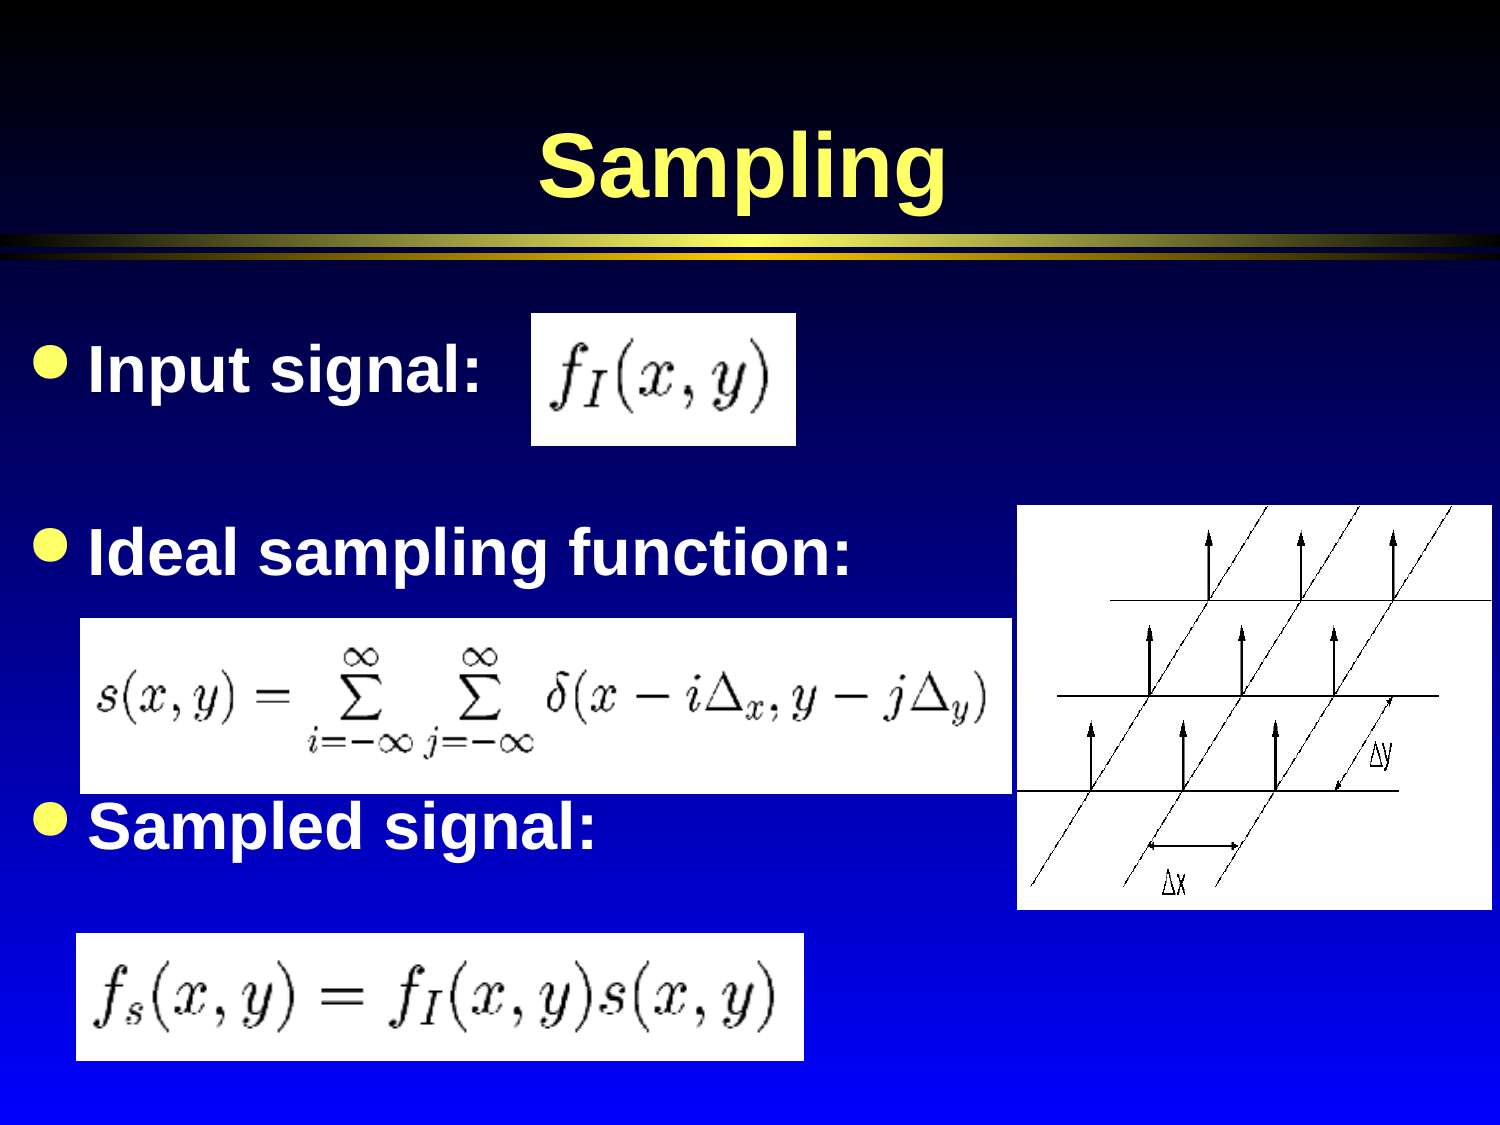

# Sampling
Input signal:
Ideal sampling function:
Sampled signal: